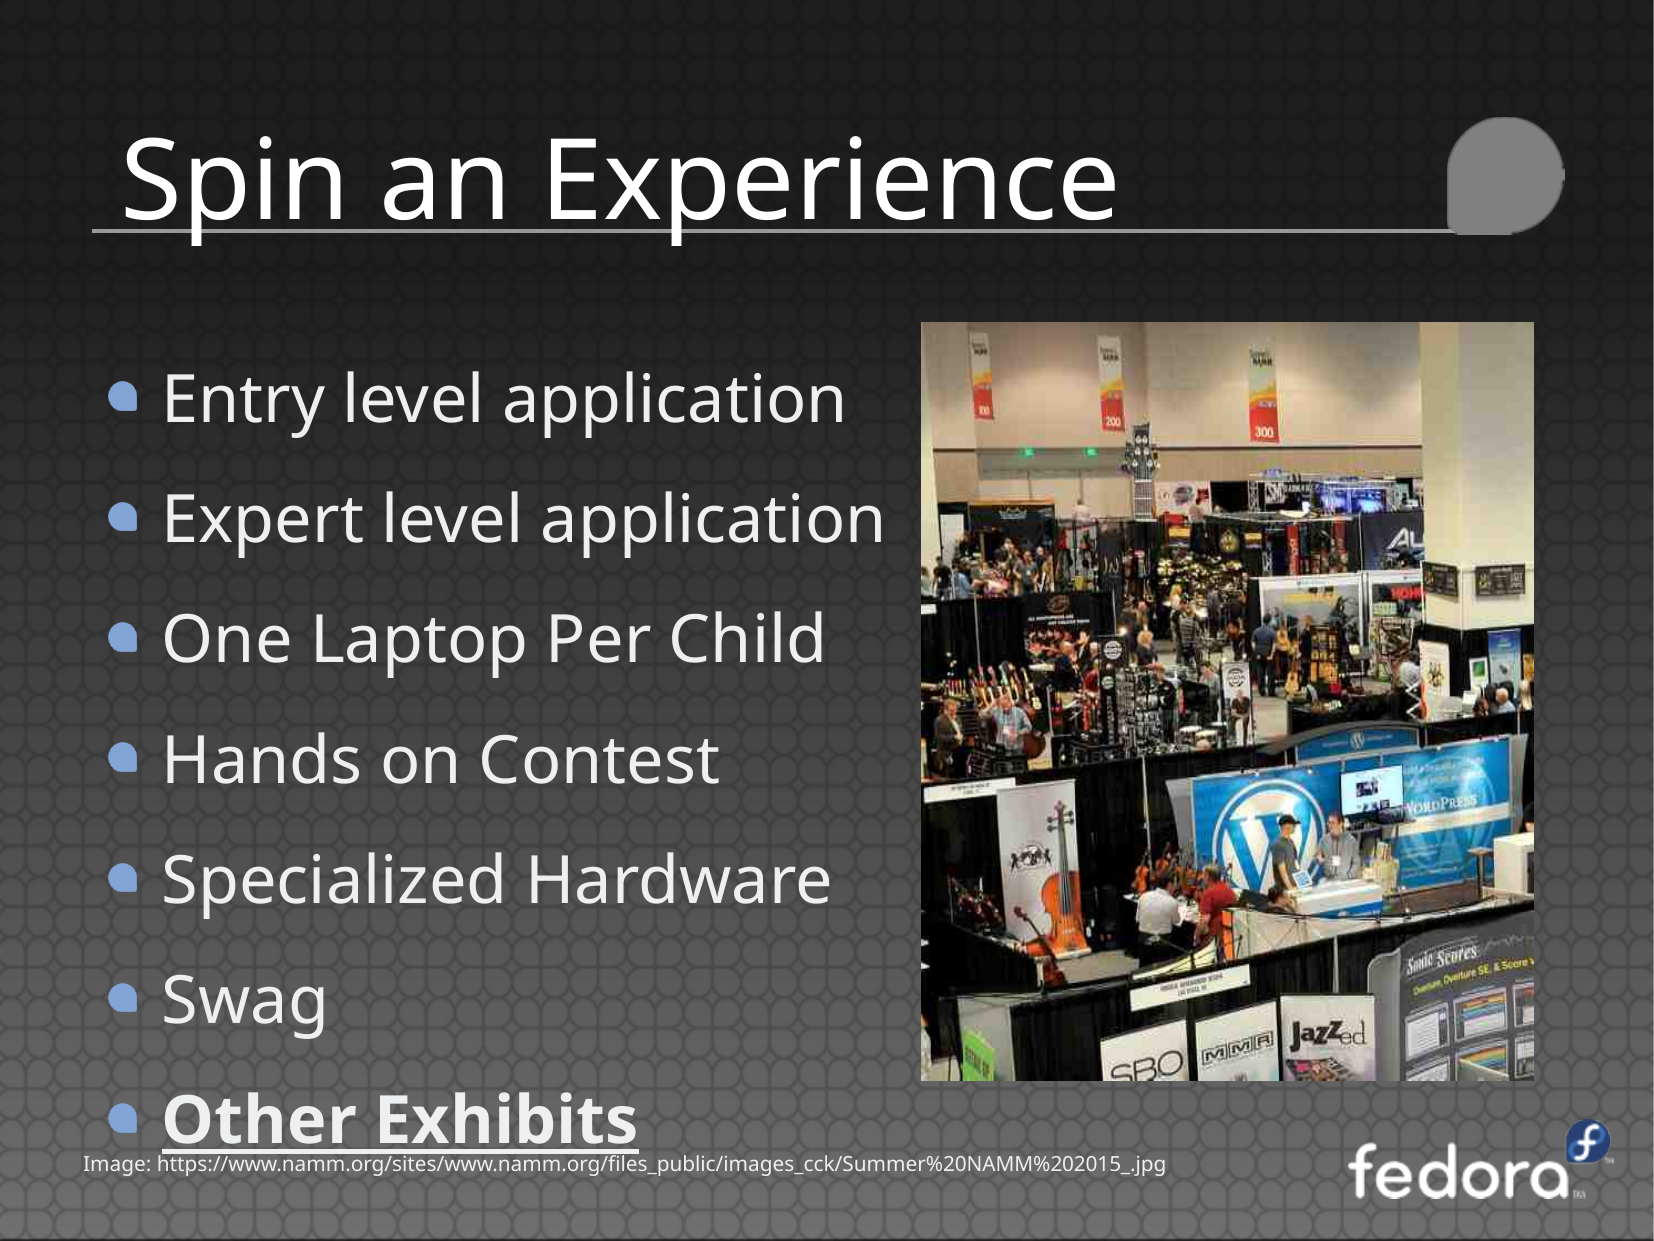

Spin an Experience
# Entry level application
Expert level application
One Laptop Per Child
Hands on Contest
Specialized Hardware
Swag
Other Exhibits
Image: https://www.namm.org/sites/www.namm.org/files_public/images_cck/Summer%20NAMM%202015_.jpg